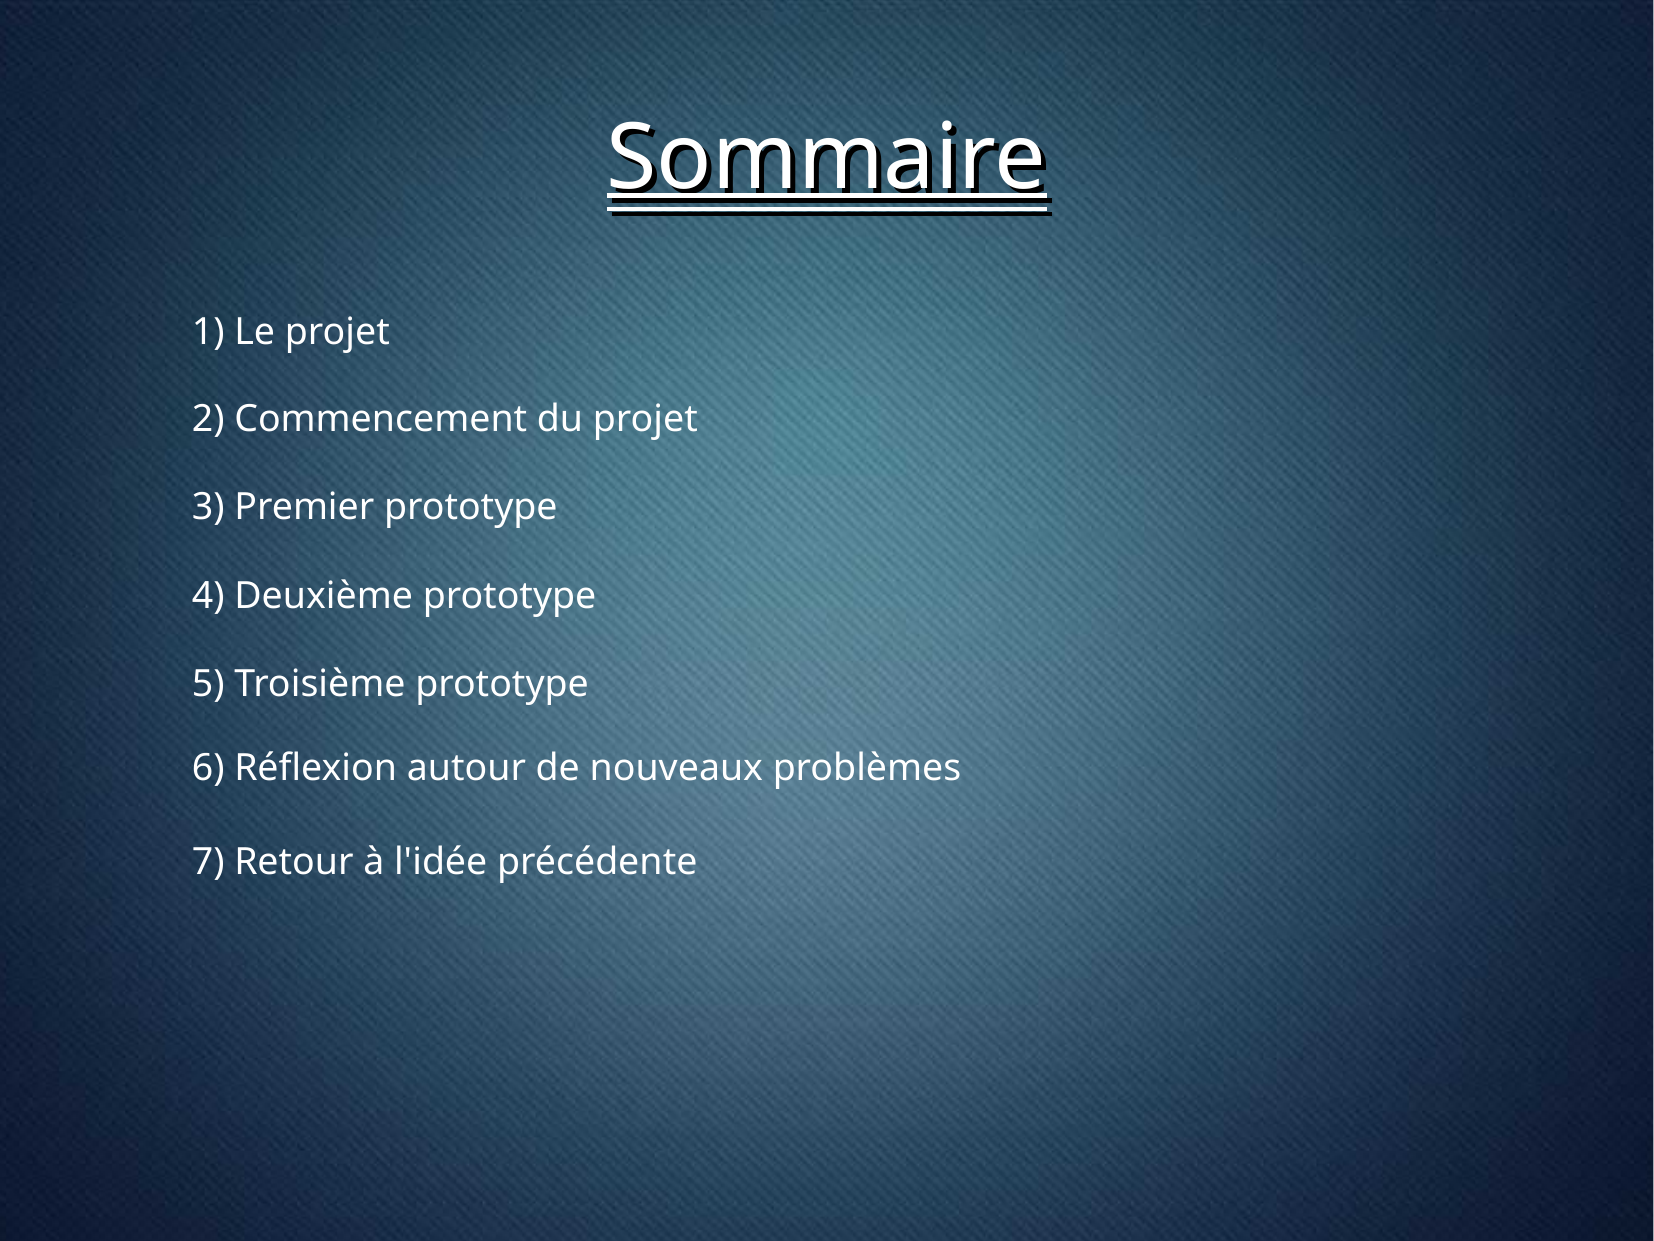

# Sommaire
1) Le projet
2) Commencement du projet
3) Premier prototype
4) Deuxième prototype
5) Troisième prototype
6) Réflexion autour de nouveaux problèmes
7) Retour à l'idée précédente